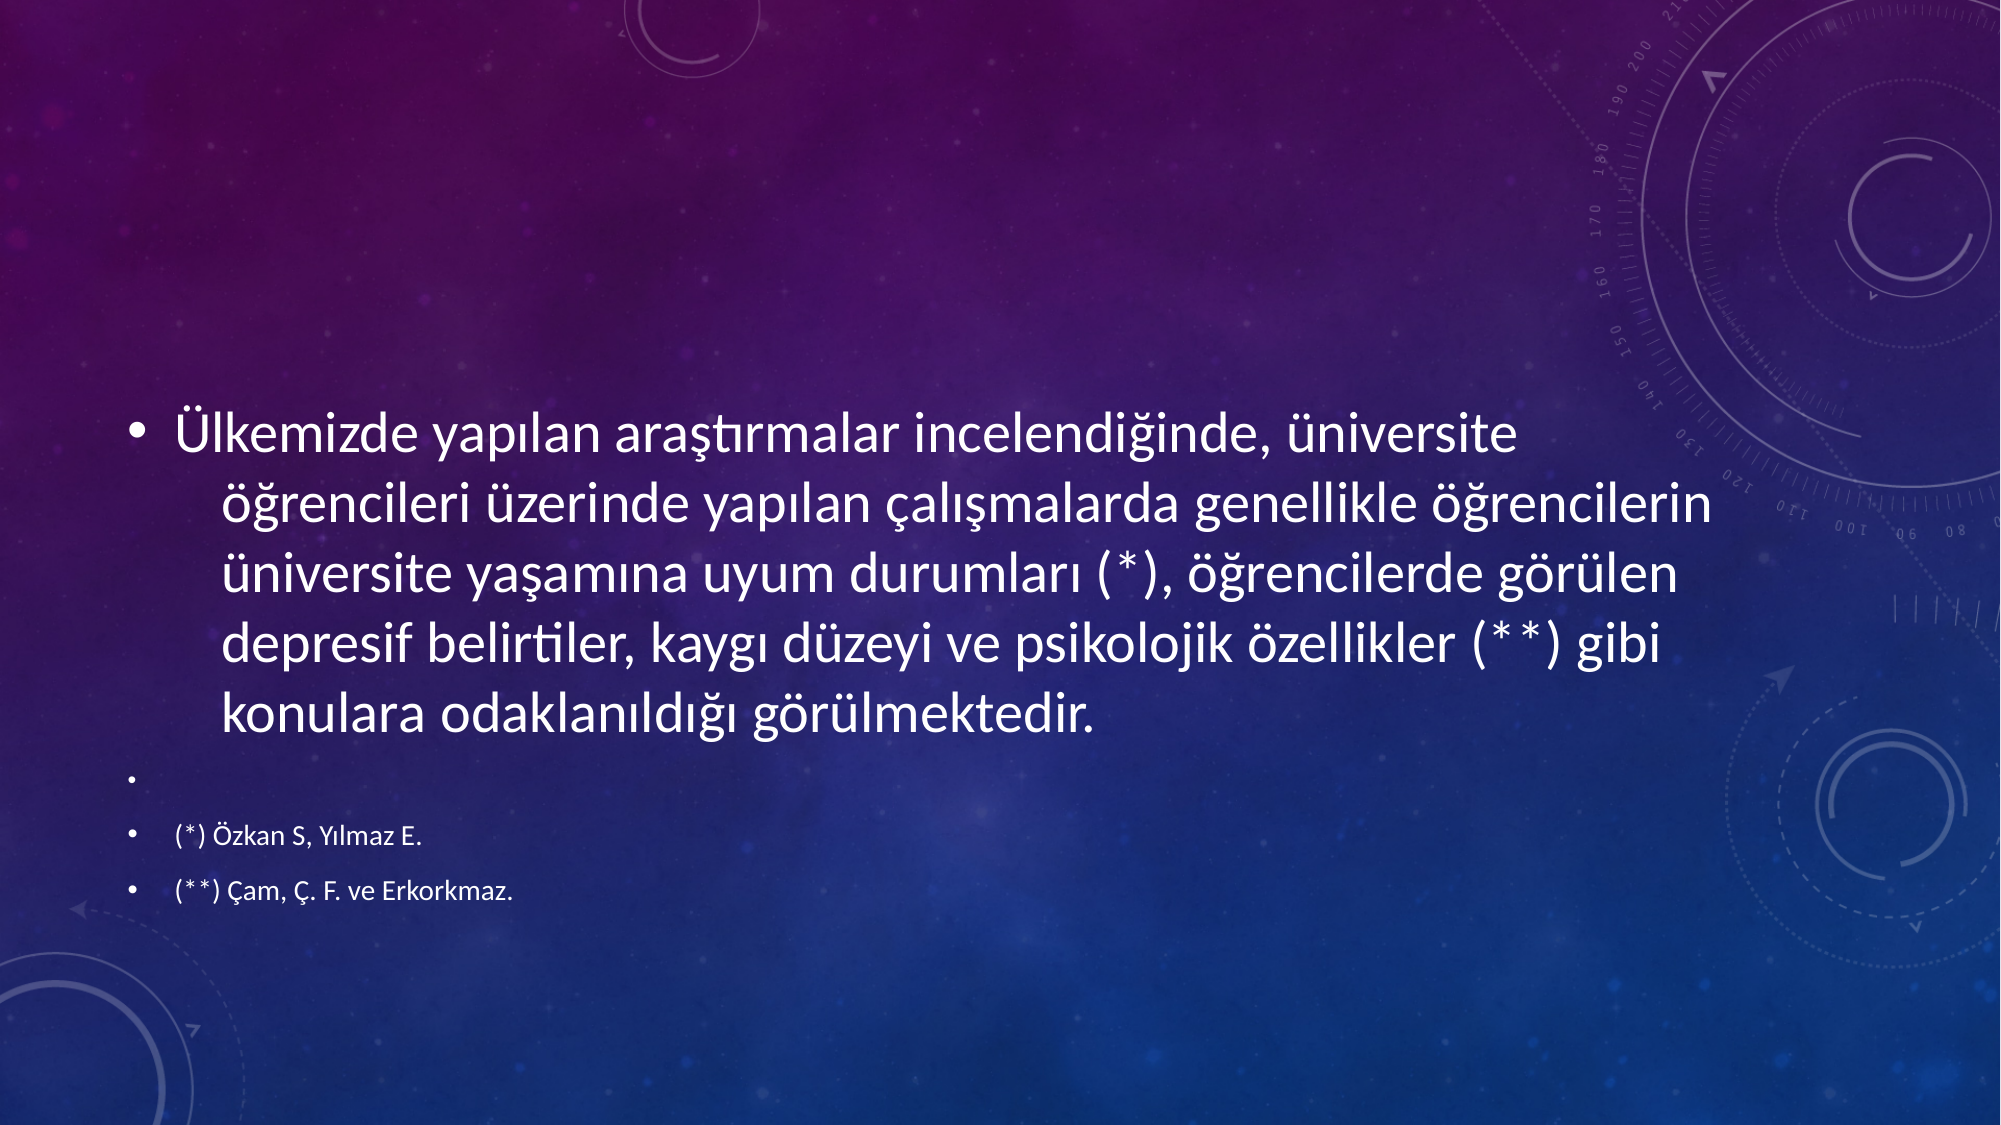

#
Ülkemizde yapılan araştırmalar incelendiğinde, üniversite öğrencileri üzerinde yapılan çalışmalarda genellikle öğrencilerin üniversite yaşamına uyum durumları (*), öğrencilerde görülen depresif belirtiler, kaygı düzeyi ve psikolojik özellikler (**) gibi konulara odaklanıldığı görülmektedir.
(*) Özkan S, Yılmaz E.
(**) Çam, Ç. F. ve Erkorkmaz.